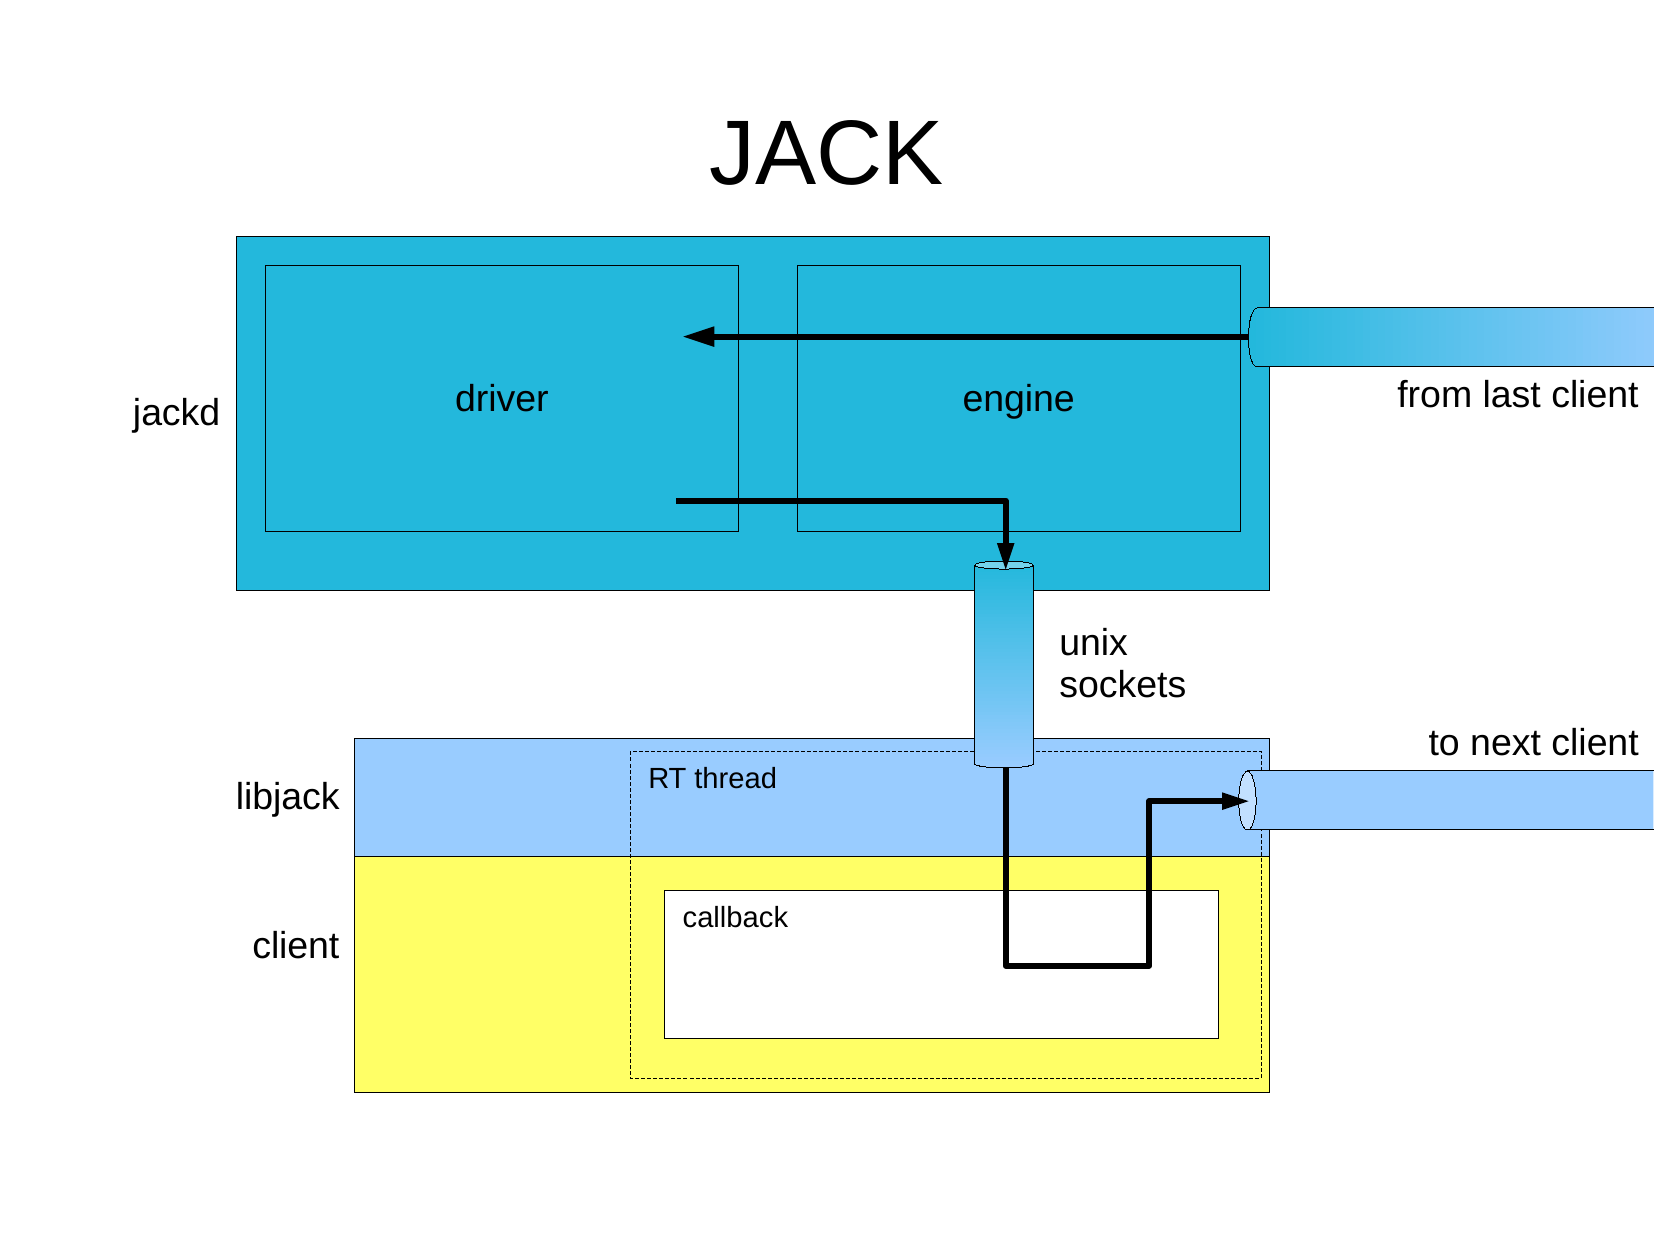

# JACK
driver
engine
from last client
jackd
unix sockets
to next client
RT thread
libjack
callback
client